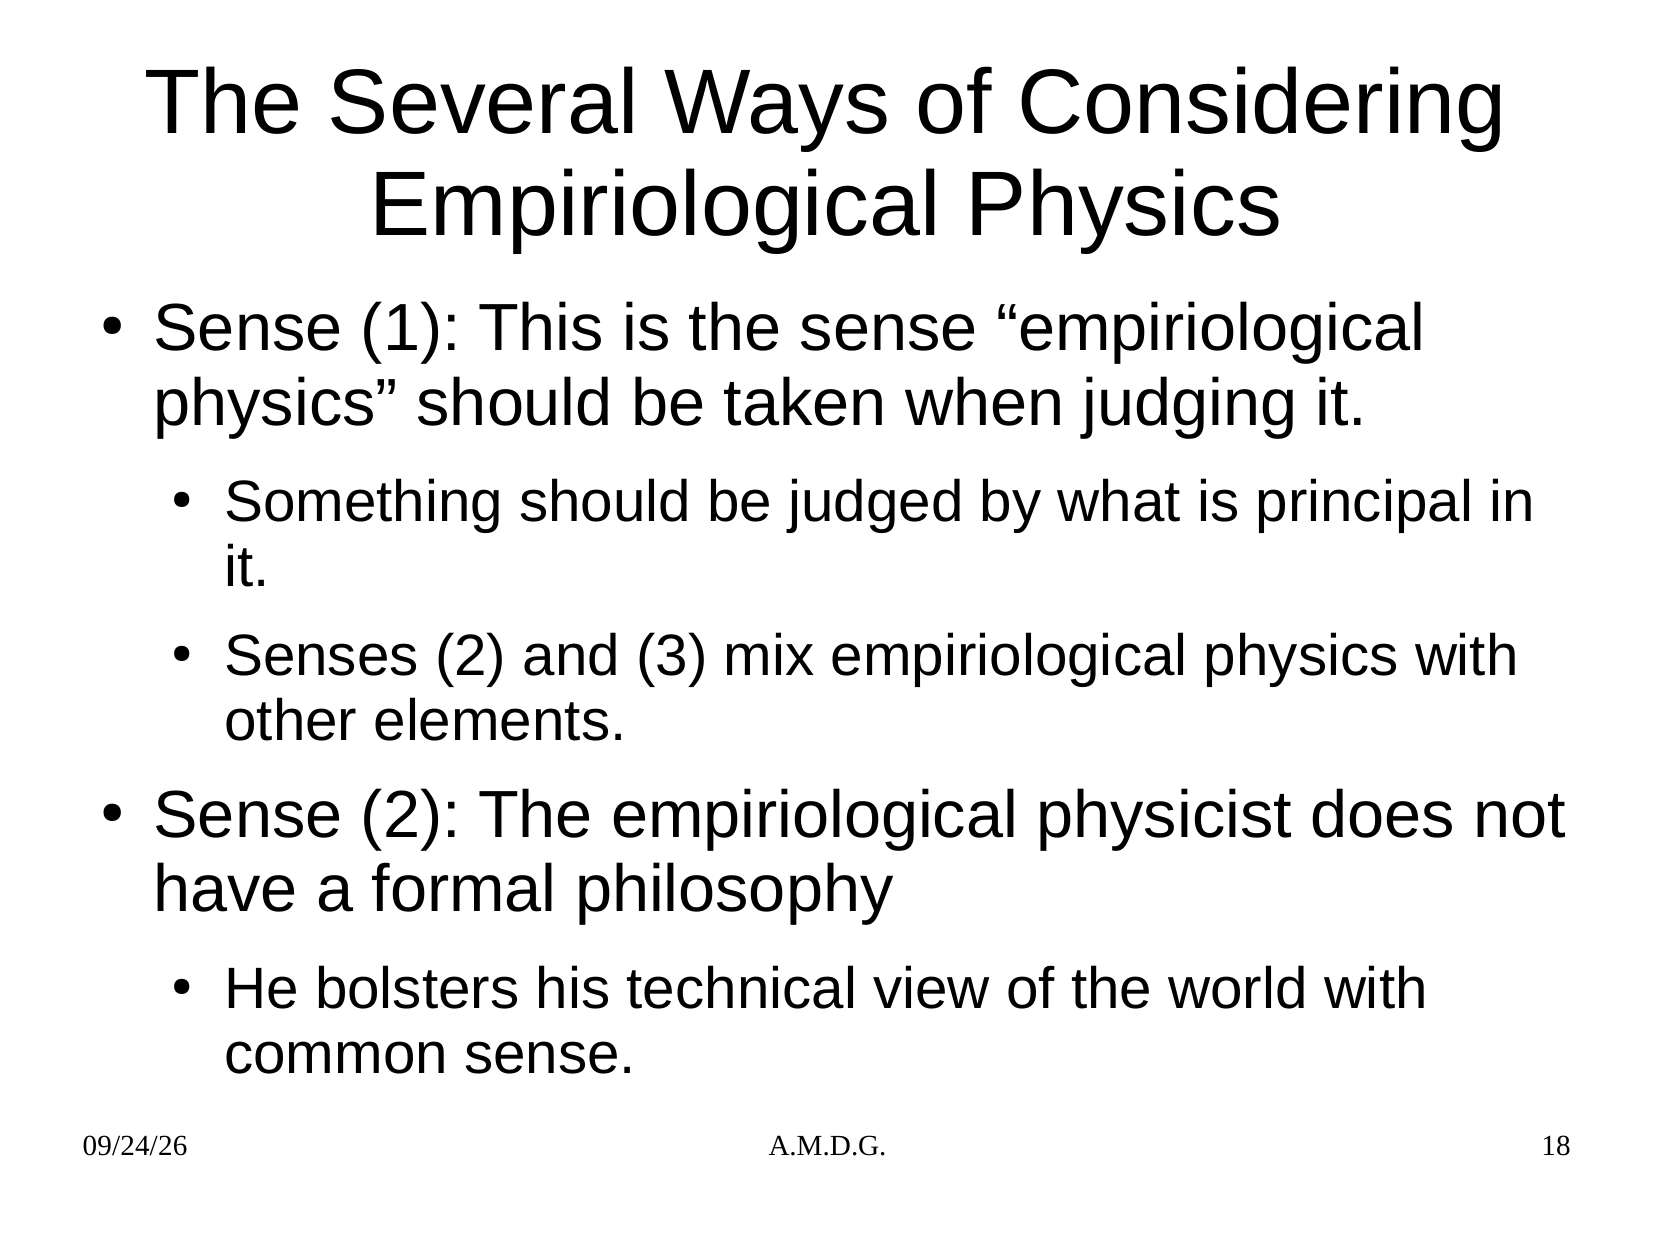

# The Several Ways of Considering Empiriological Physics
Sense (1): This is the sense “empiriological physics” should be taken when judging it.
Something should be judged by what is principal in it.
Senses (2) and (3) mix empiriological physics with other elements.
Sense (2): The empiriological physicist does not have a formal philosophy
He bolsters his technical view of the world with common sense.
`
A.M.D.G.
18